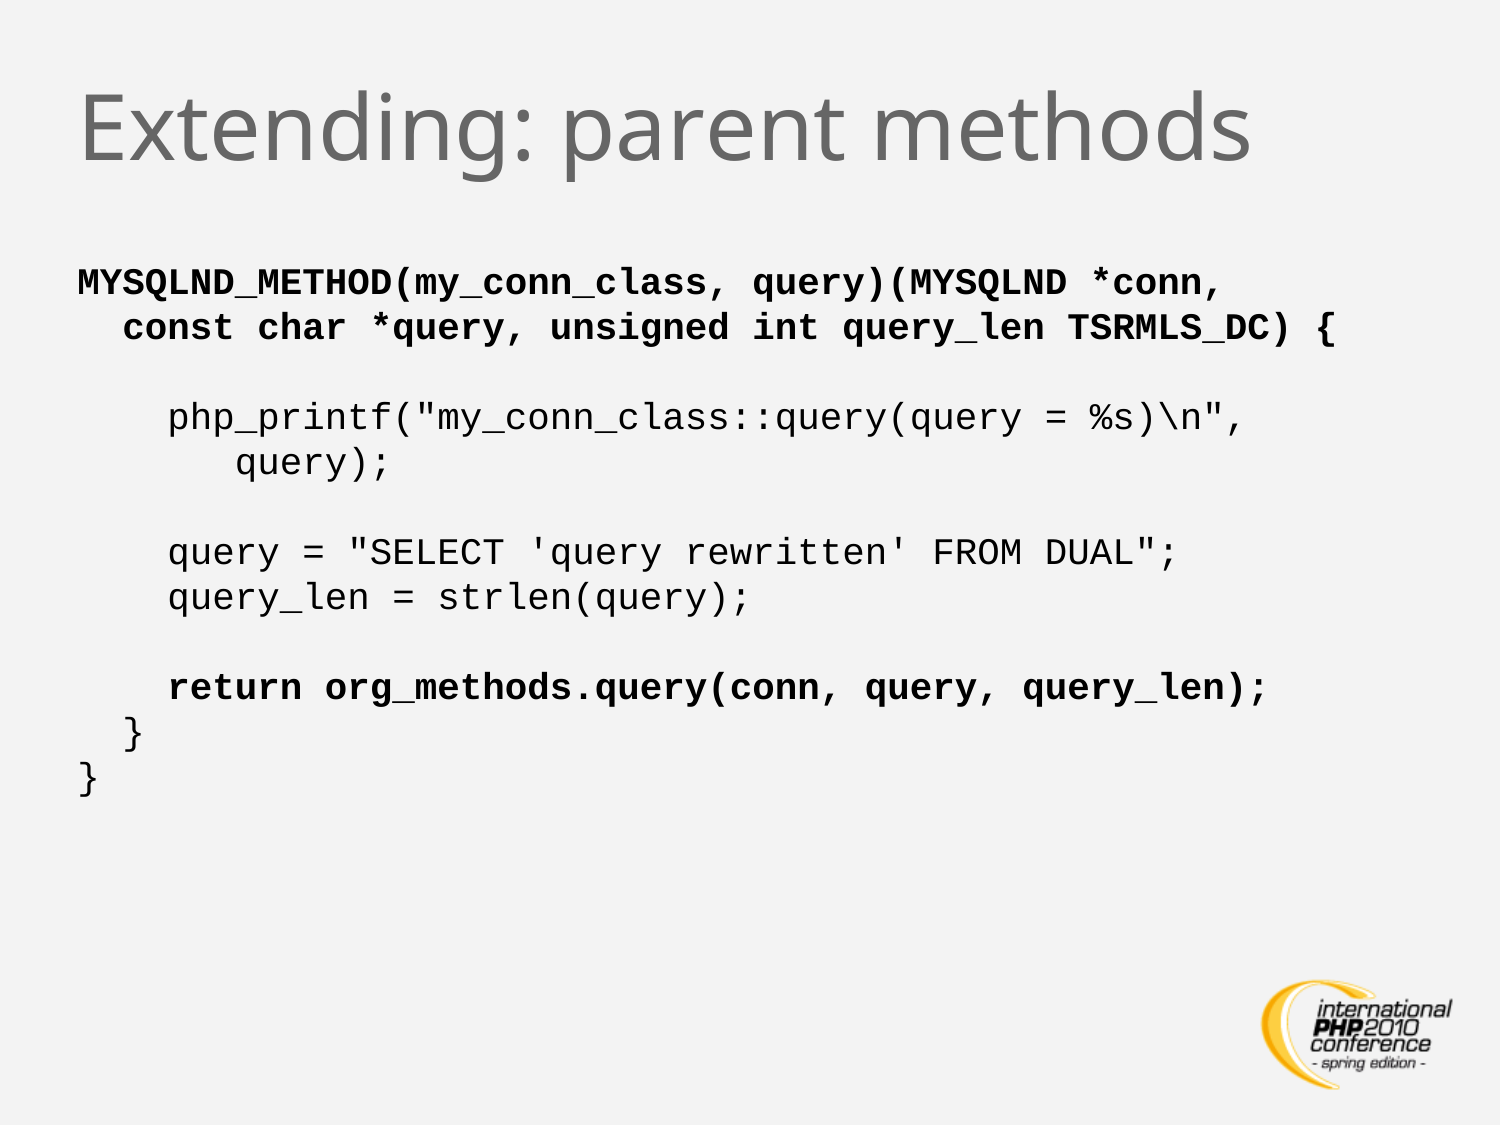

# Extending: parent methods
MYSQLND_METHOD(my_conn_class, query)(MYSQLND *conn,
 const char *query, unsigned int query_len TSRMLS_DC) {
 php_printf("my_conn_class::query(query = %s)\n",
 query);
 query = "SELECT 'query rewritten' FROM DUAL";
 query_len = strlen(query);
 return org_methods.query(conn, query, query_len);
 }
}